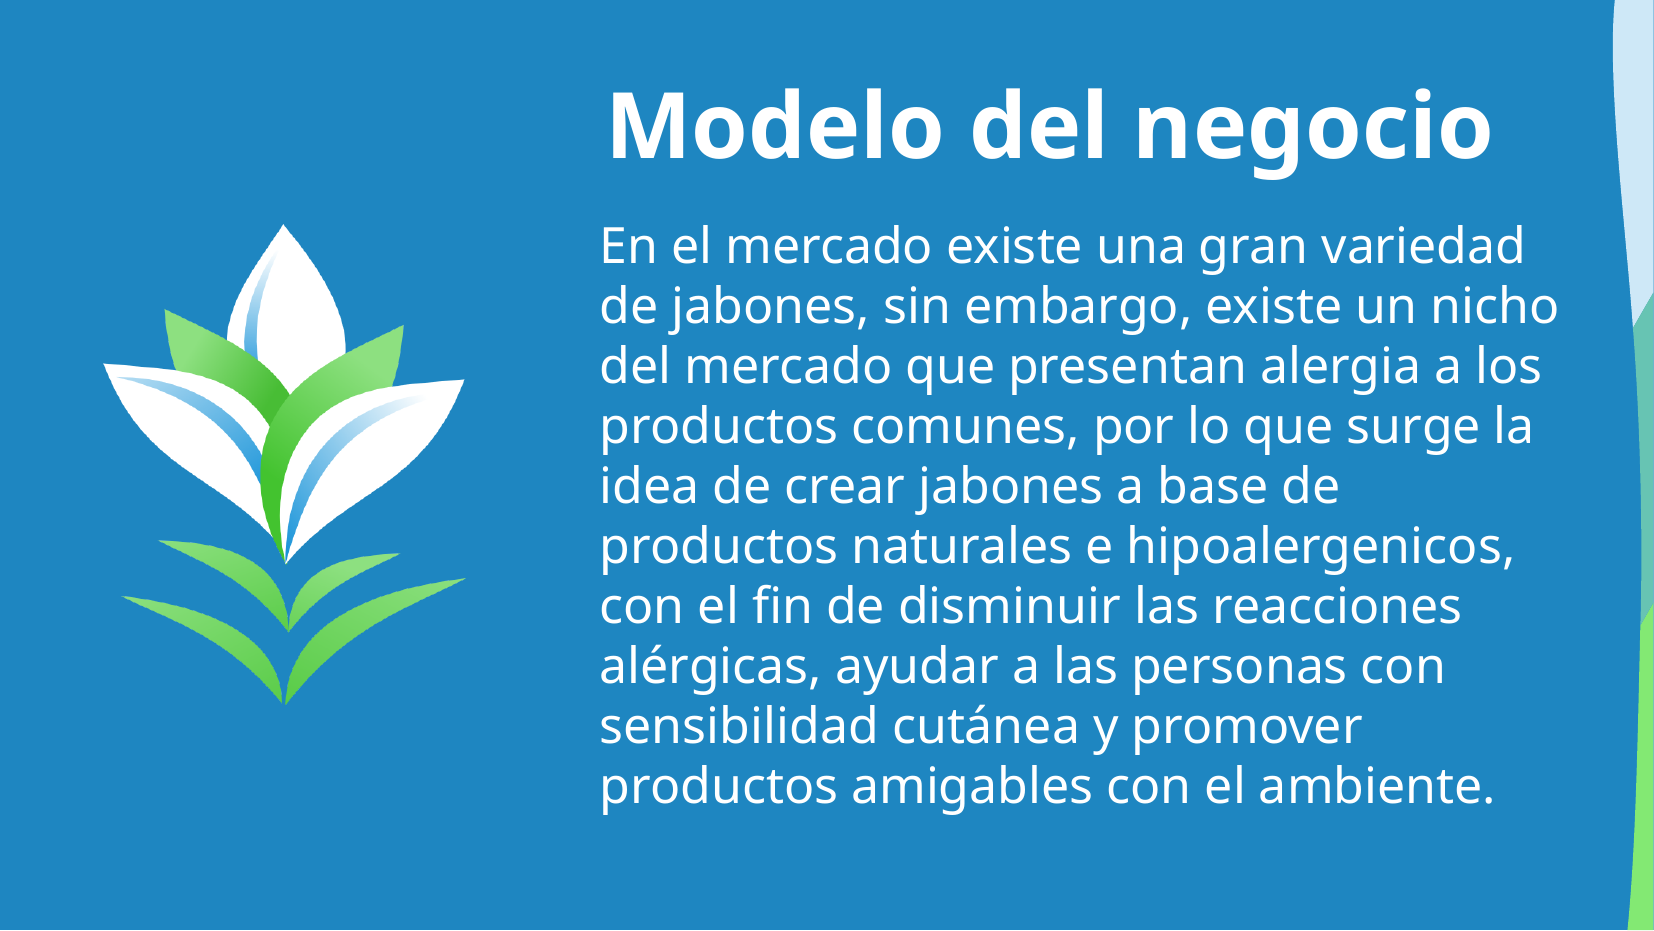

Modelo del negocio
En el mercado existe una gran variedad de jabones, sin embargo, existe un nicho del mercado que presentan alergia a los productos comunes, por lo que surge la idea de crear jabones a base de productos naturales e hipoalergenicos, con el fin de disminuir las reacciones alérgicas, ayudar a las personas con sensibilidad cutánea y promover productos amigables con el ambiente.